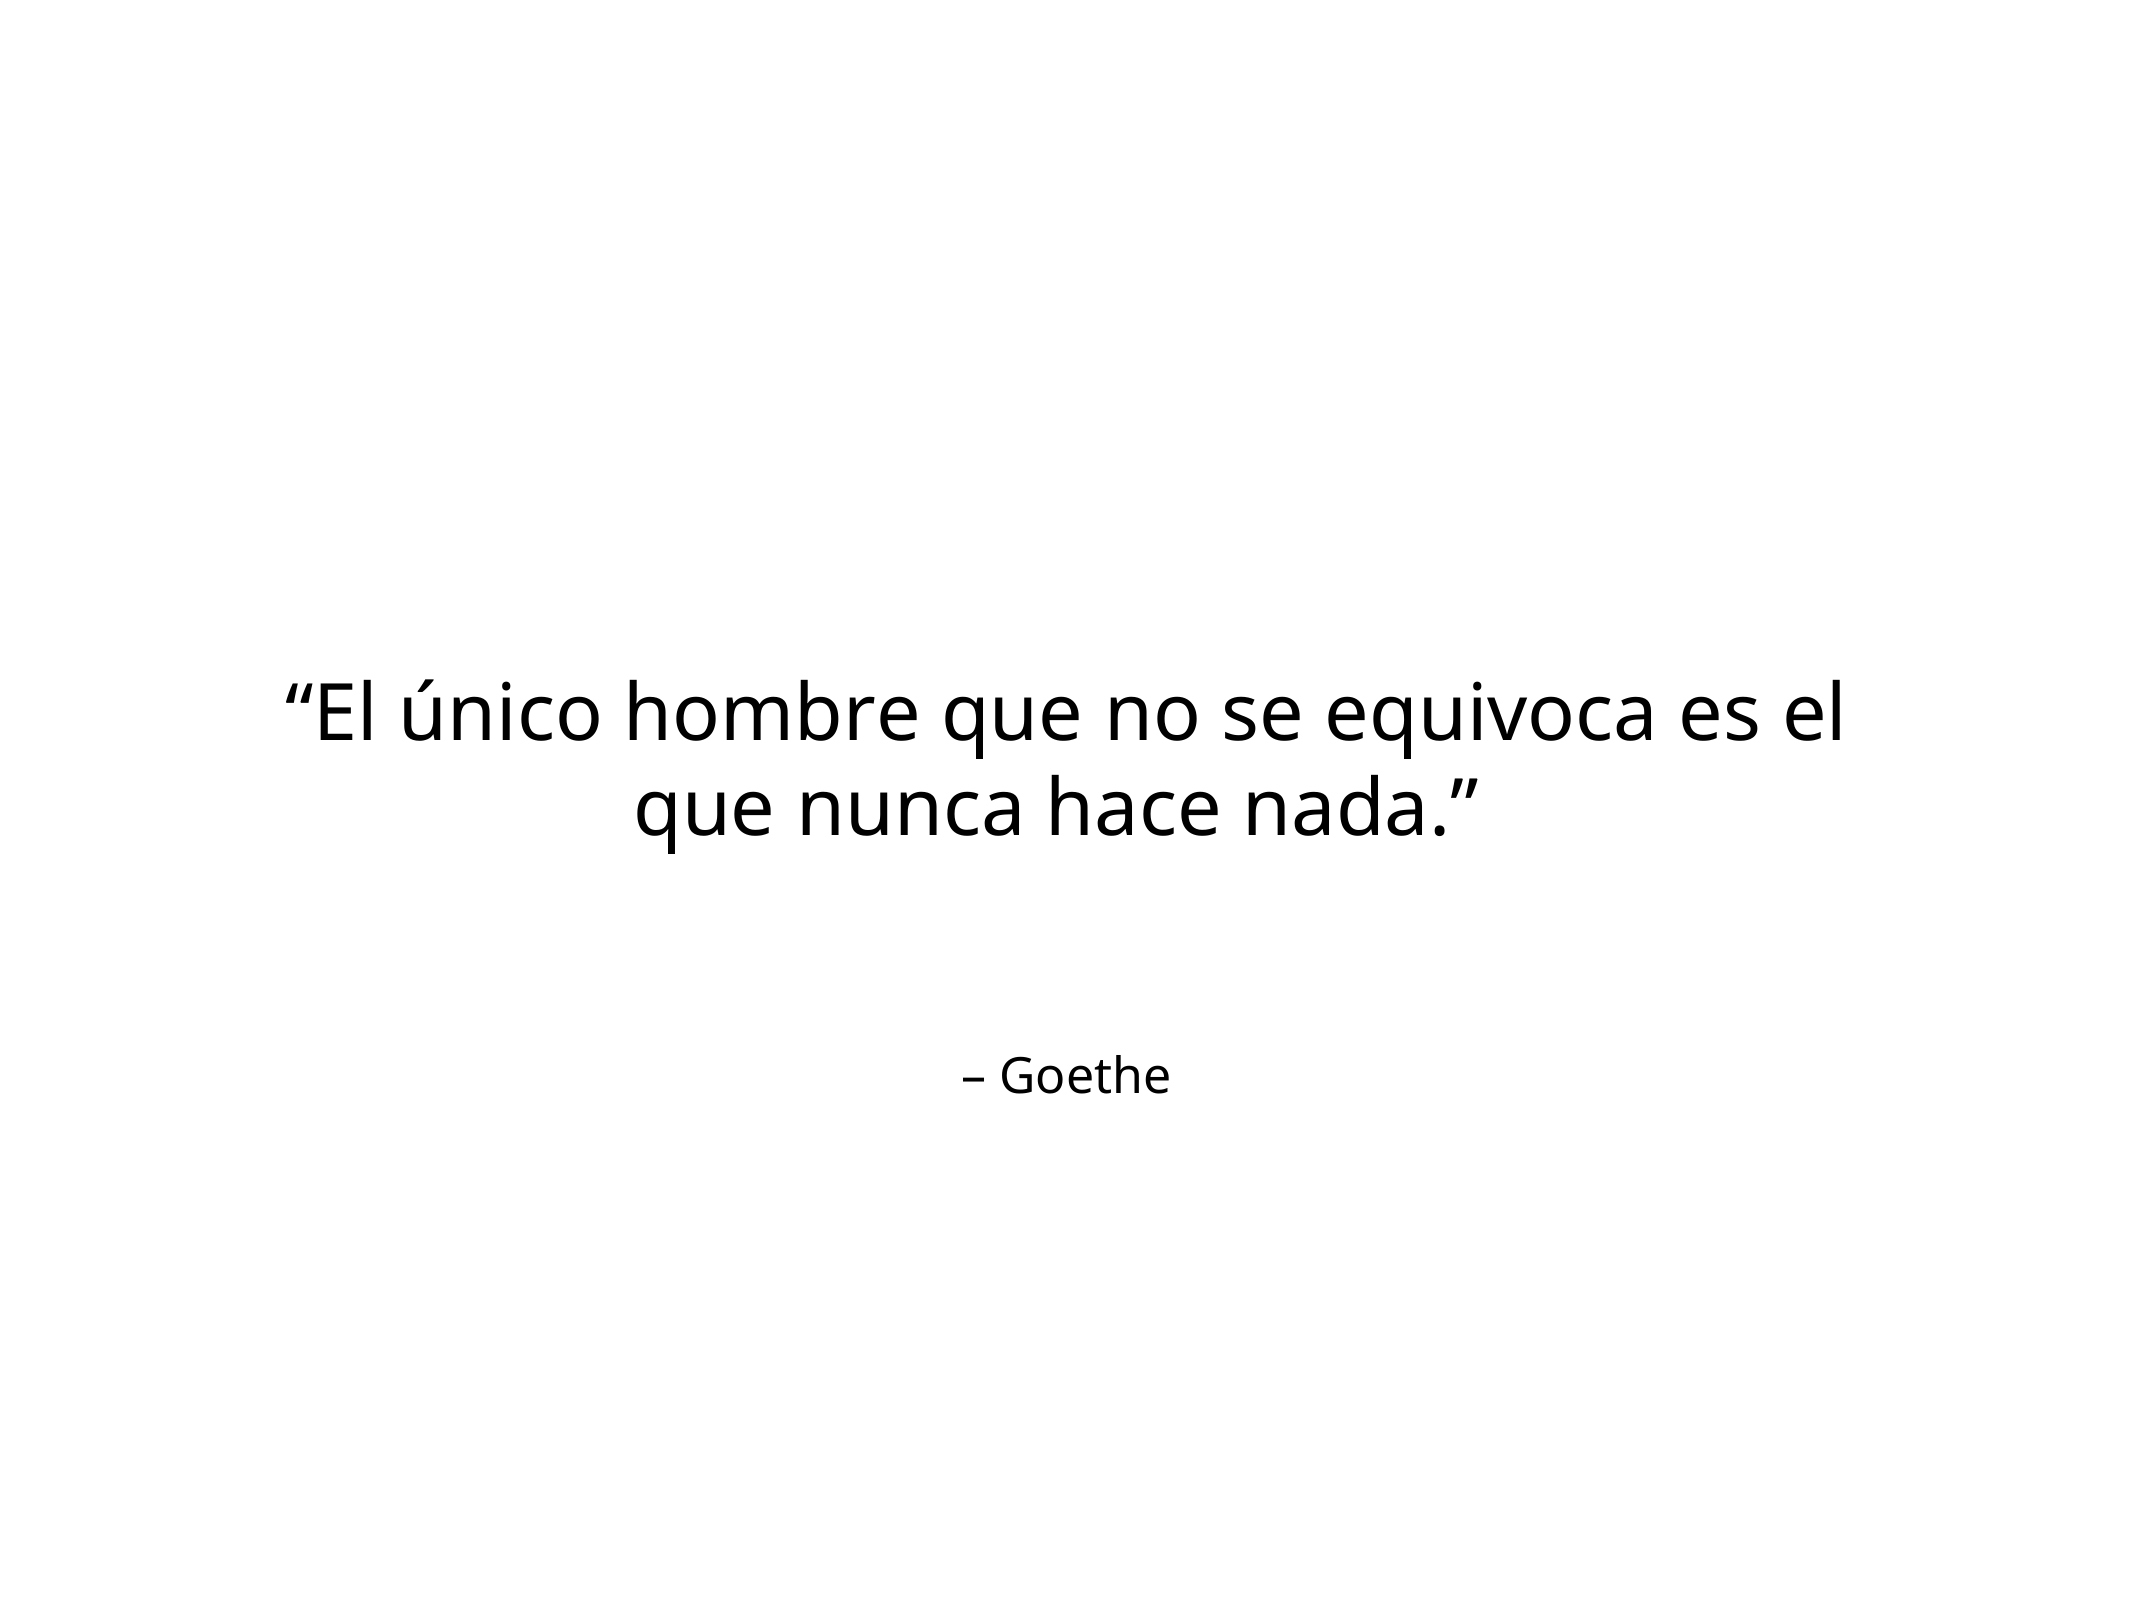

“El único hombre que no se equivoca es el que nunca hace nada.”
– Goethe